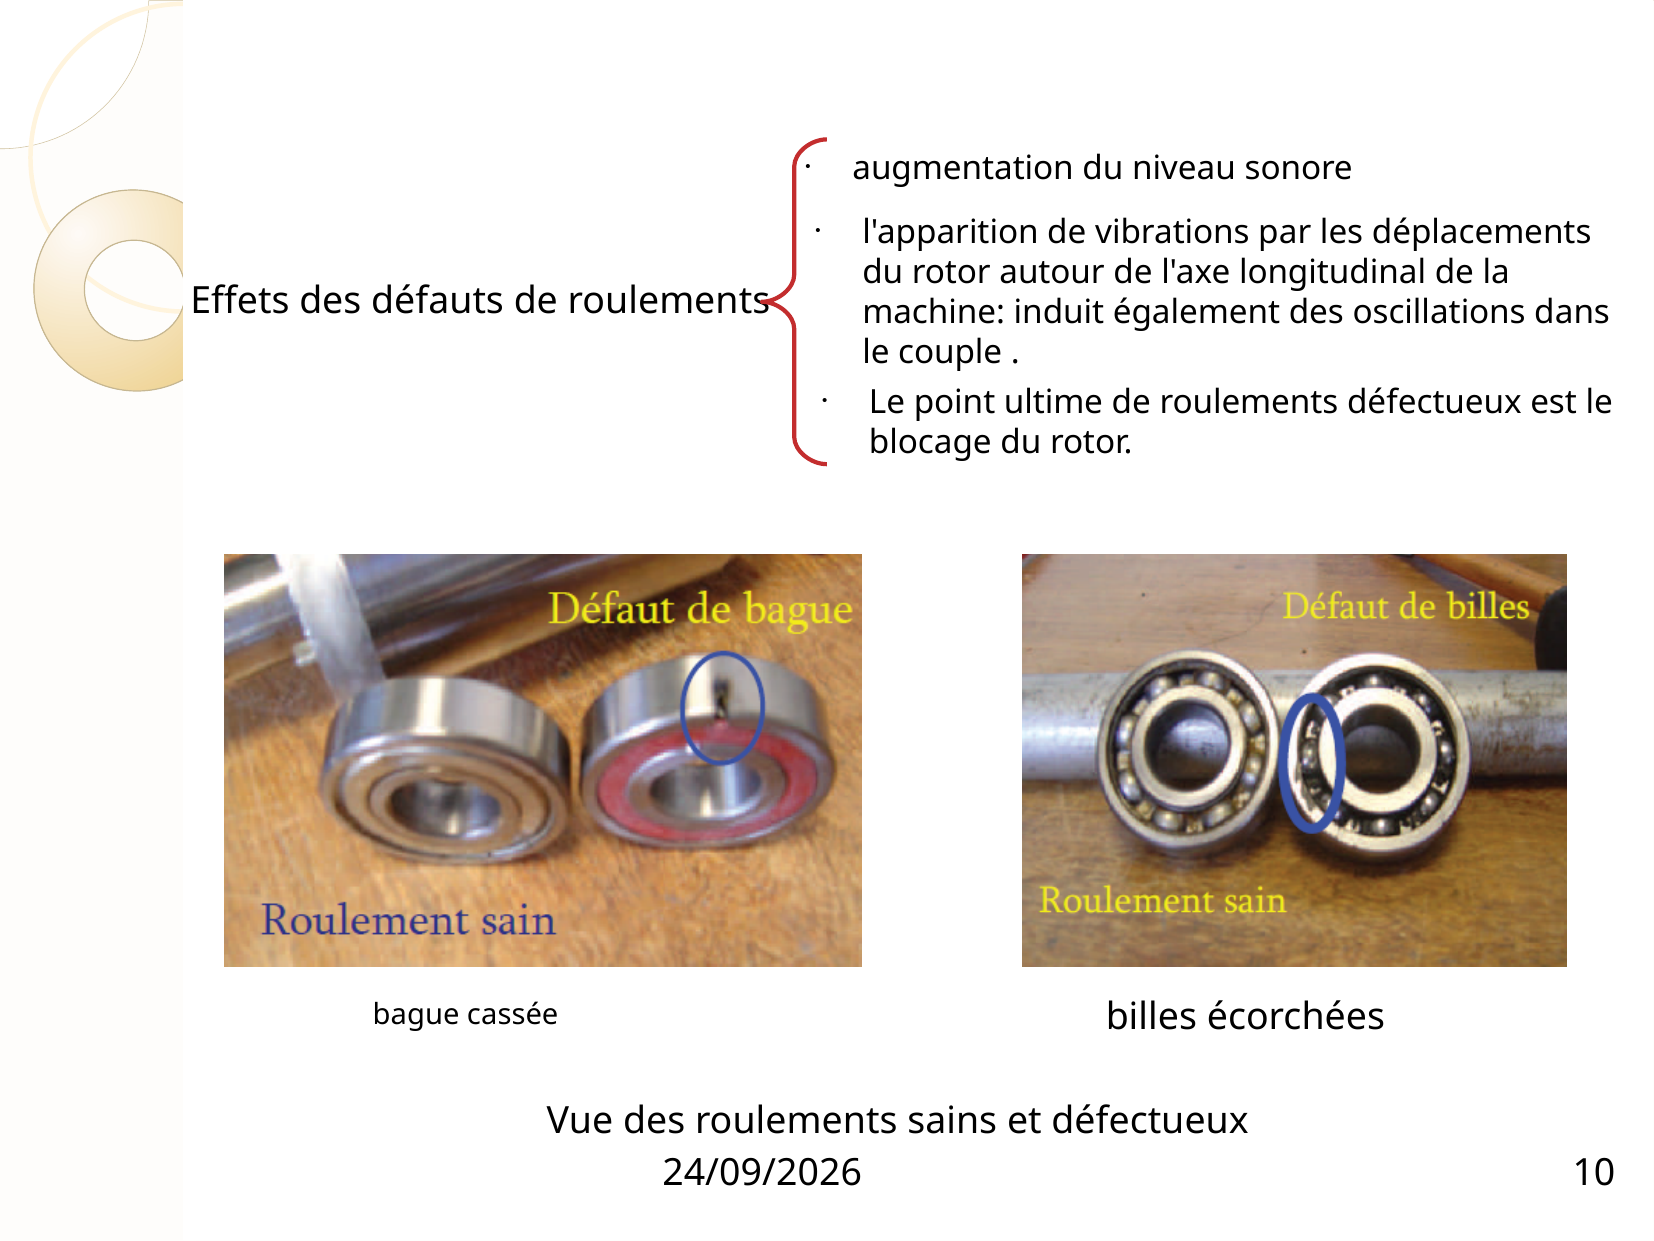

augmentation du niveau sonore
l'apparition de vibrations par les déplacements du rotor autour de l'axe longitudinal de la machine: induit également des oscillations dans le couple .
Effets des défauts de roulements
Le point ultime de roulements défectueux est le blocage du rotor.
billes écorchées
bague cassée
Vue des roulements sains et défectueux